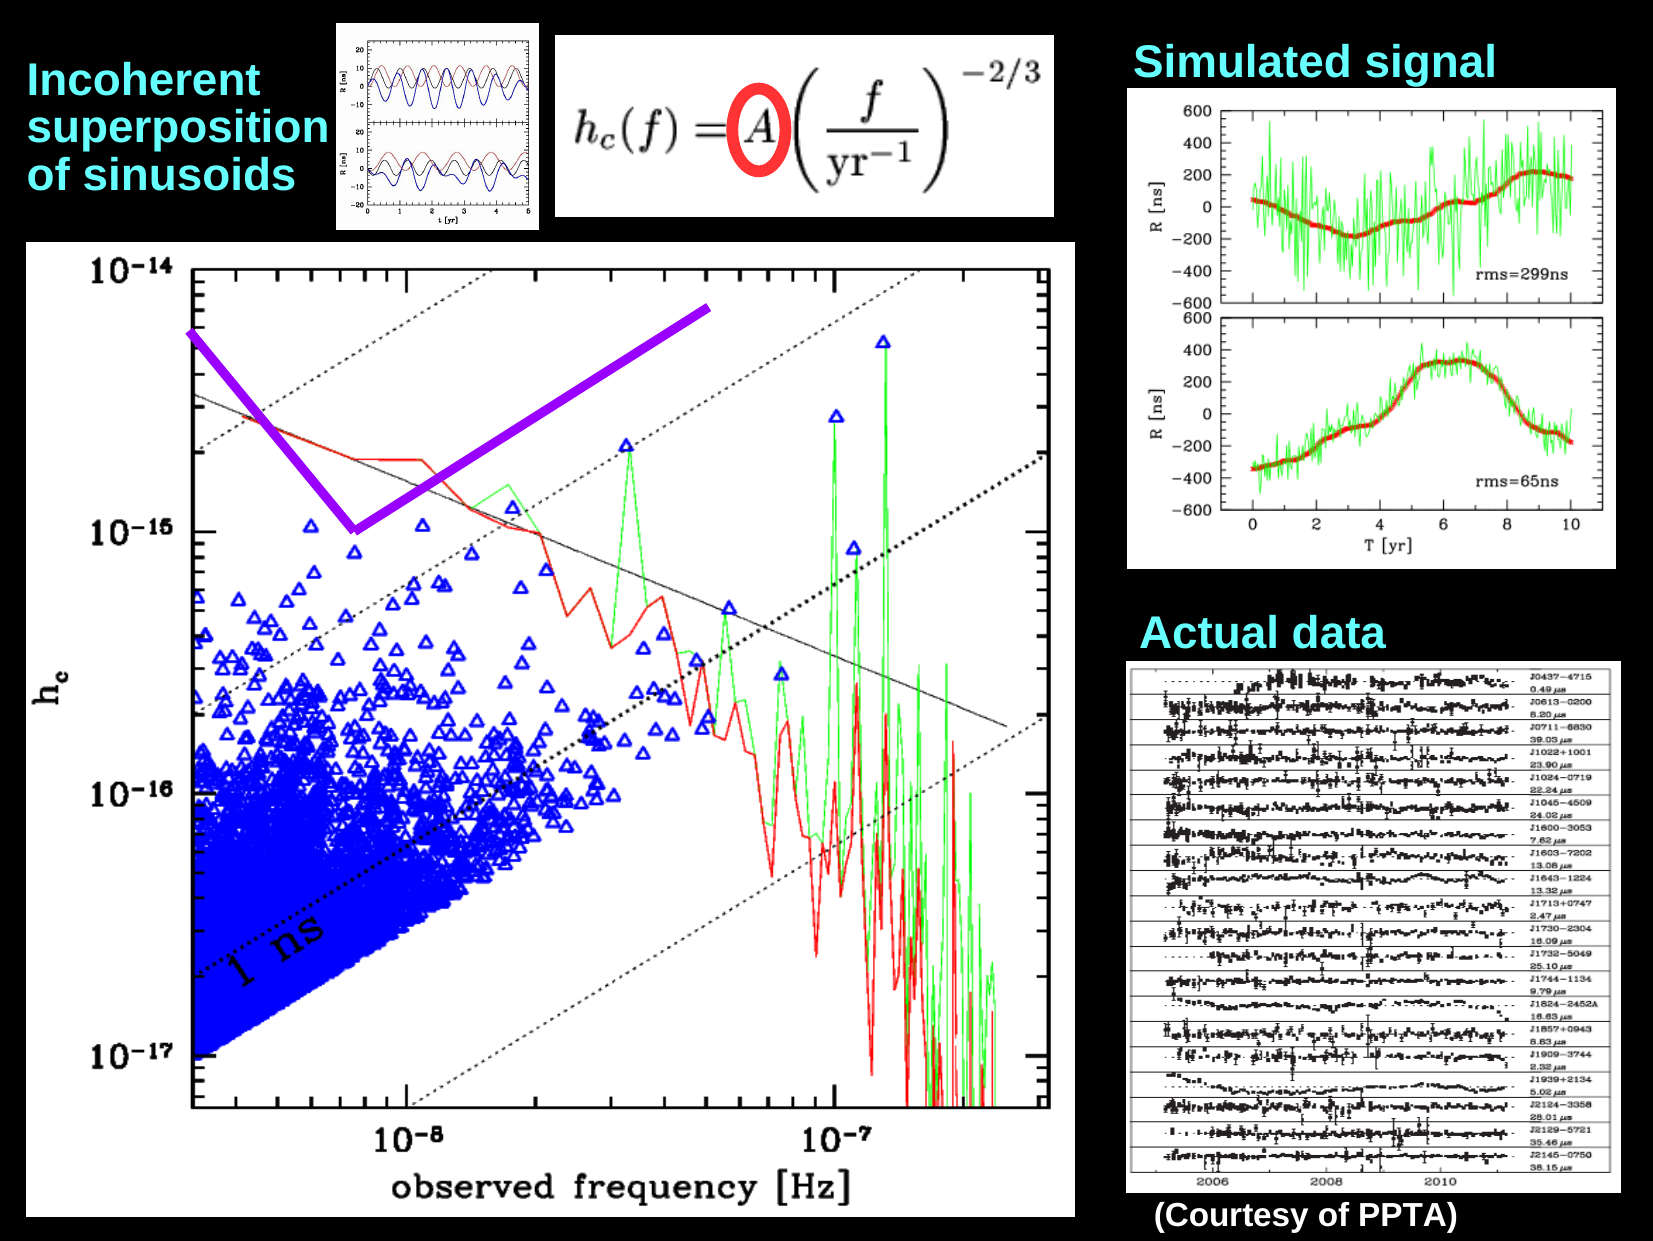

Simulated signal
Incoherent superposition of sinusoids
Actual data
(Courtesy of PPTA)